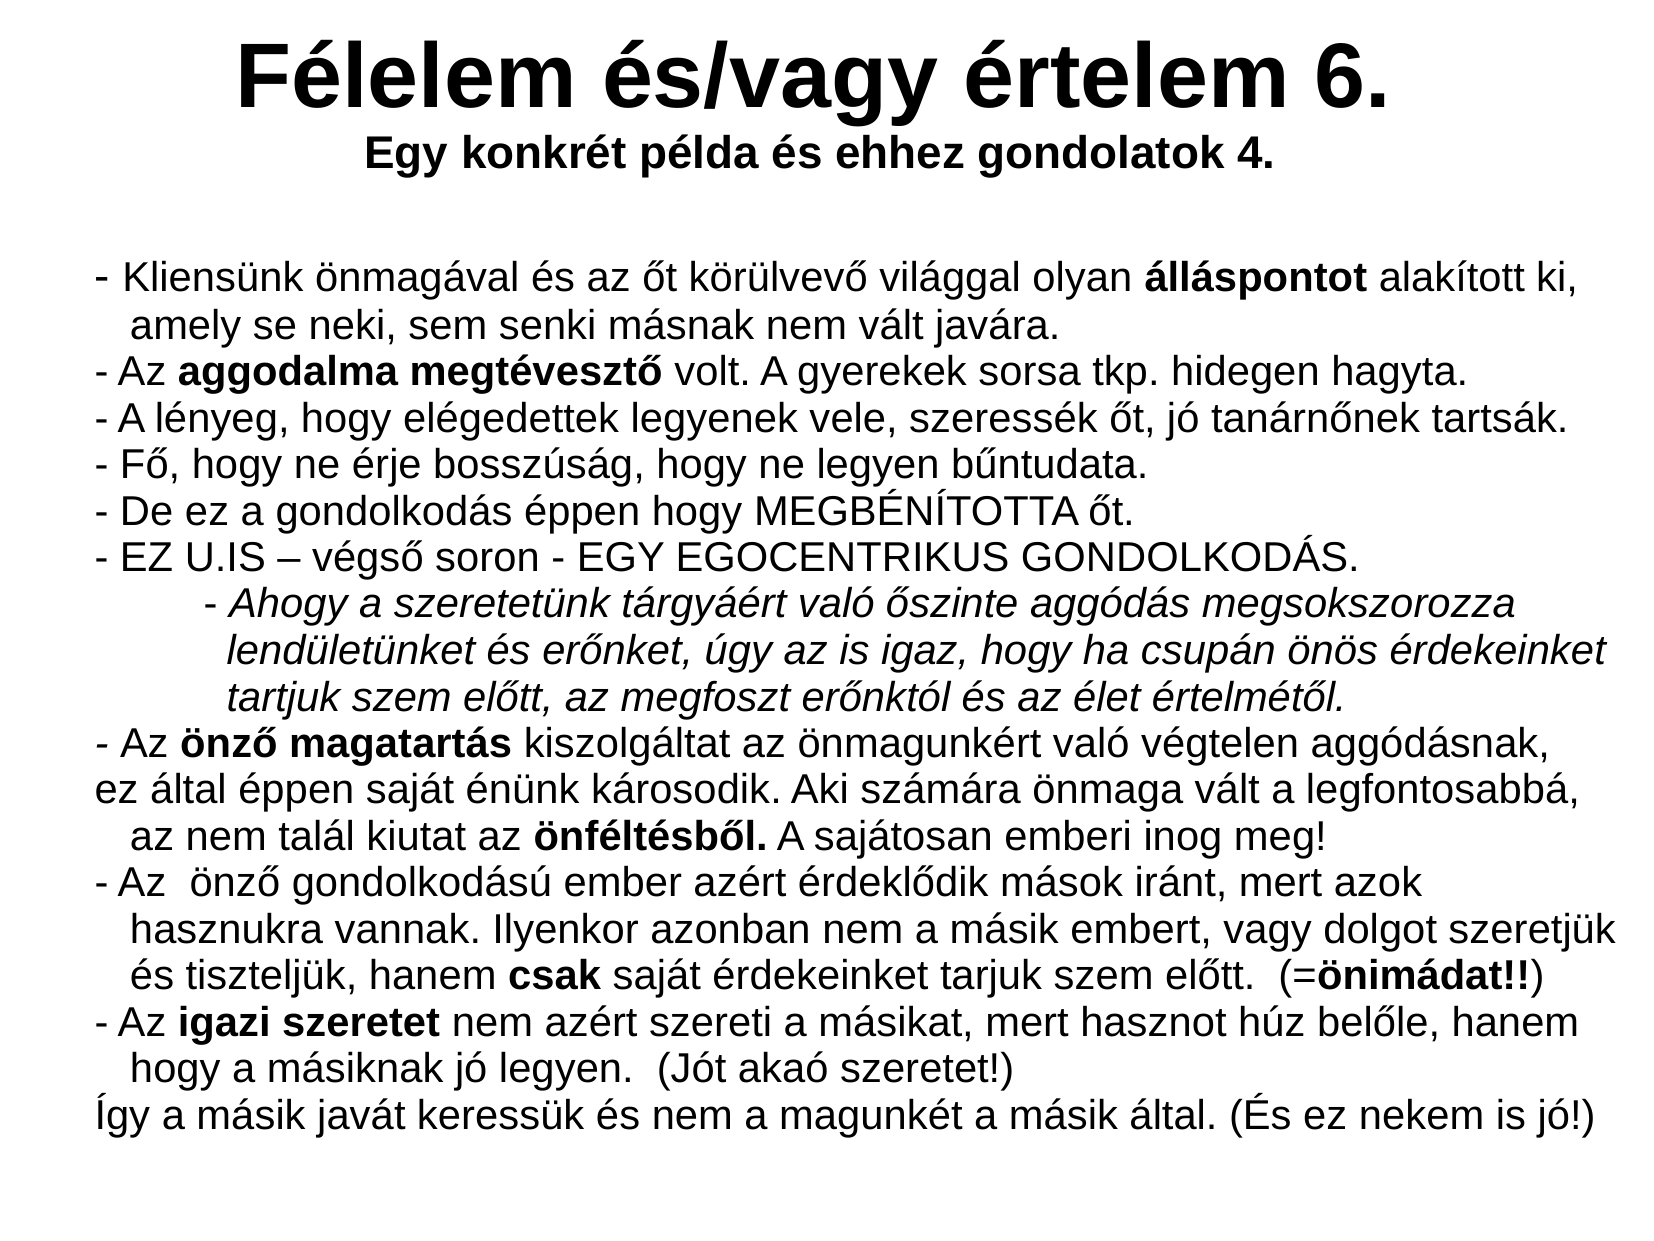

# Félelem és/vagy értelem 6. Egy konkrét példa és ehhez gondolatok 4.
- Kliensünk önmagával és az őt körülvevő világgal olyan álláspontot alakított ki, amely se neki, sem senki másnak nem vált javára.
- Az aggodalma megtévesztő volt. A gyerekek sorsa tkp. hidegen hagyta.
- A lényeg, hogy elégedettek legyenek vele, szeressék őt, jó tanárnőnek tartsák.
- Fő, hogy ne érje bosszúság, hogy ne legyen bűntudata.
- De ez a gondolkodás éppen hogy MEGBÉNÍTOTTA őt.
- EZ U.IS – végső soron - EGY EGOCENTRIKUS GONDOLKODÁS.
	- Ahogy a szeretetünk tárgyáért való őszinte aggódás megsokszorozza
	 lendületünket és erőnket, úgy az is igaz, hogy ha csupán önös érdekeinket
	 tartjuk szem előtt, az megfoszt erőnktól és az élet értelmétől.
- Az önző magatartás kiszolgáltat az önmagunkért való végtelen aggódásnak,
ez által éppen saját énünk károsodik. Aki számára önmaga vált a legfontosabbá, az nem talál kiutat az önféltésből. A sajátosan emberi inog meg!
- Az önző gondolkodású ember azért érdeklődik mások iránt, mert azok hasznukra vannak. Ilyenkor azonban nem a másik embert, vagy dolgot szeretjük és tiszteljük, hanem csak saját érdekeinket tarjuk szem előtt. (=önimádat!!)
- Az igazi szeretet nem azért szereti a másikat, mert hasznot húz belőle, hanem hogy a másiknak jó legyen. (Jót akaó szeretet!)
Így a másik javát keressük és nem a magunkét a másik által. (És ez nekem is jó!)